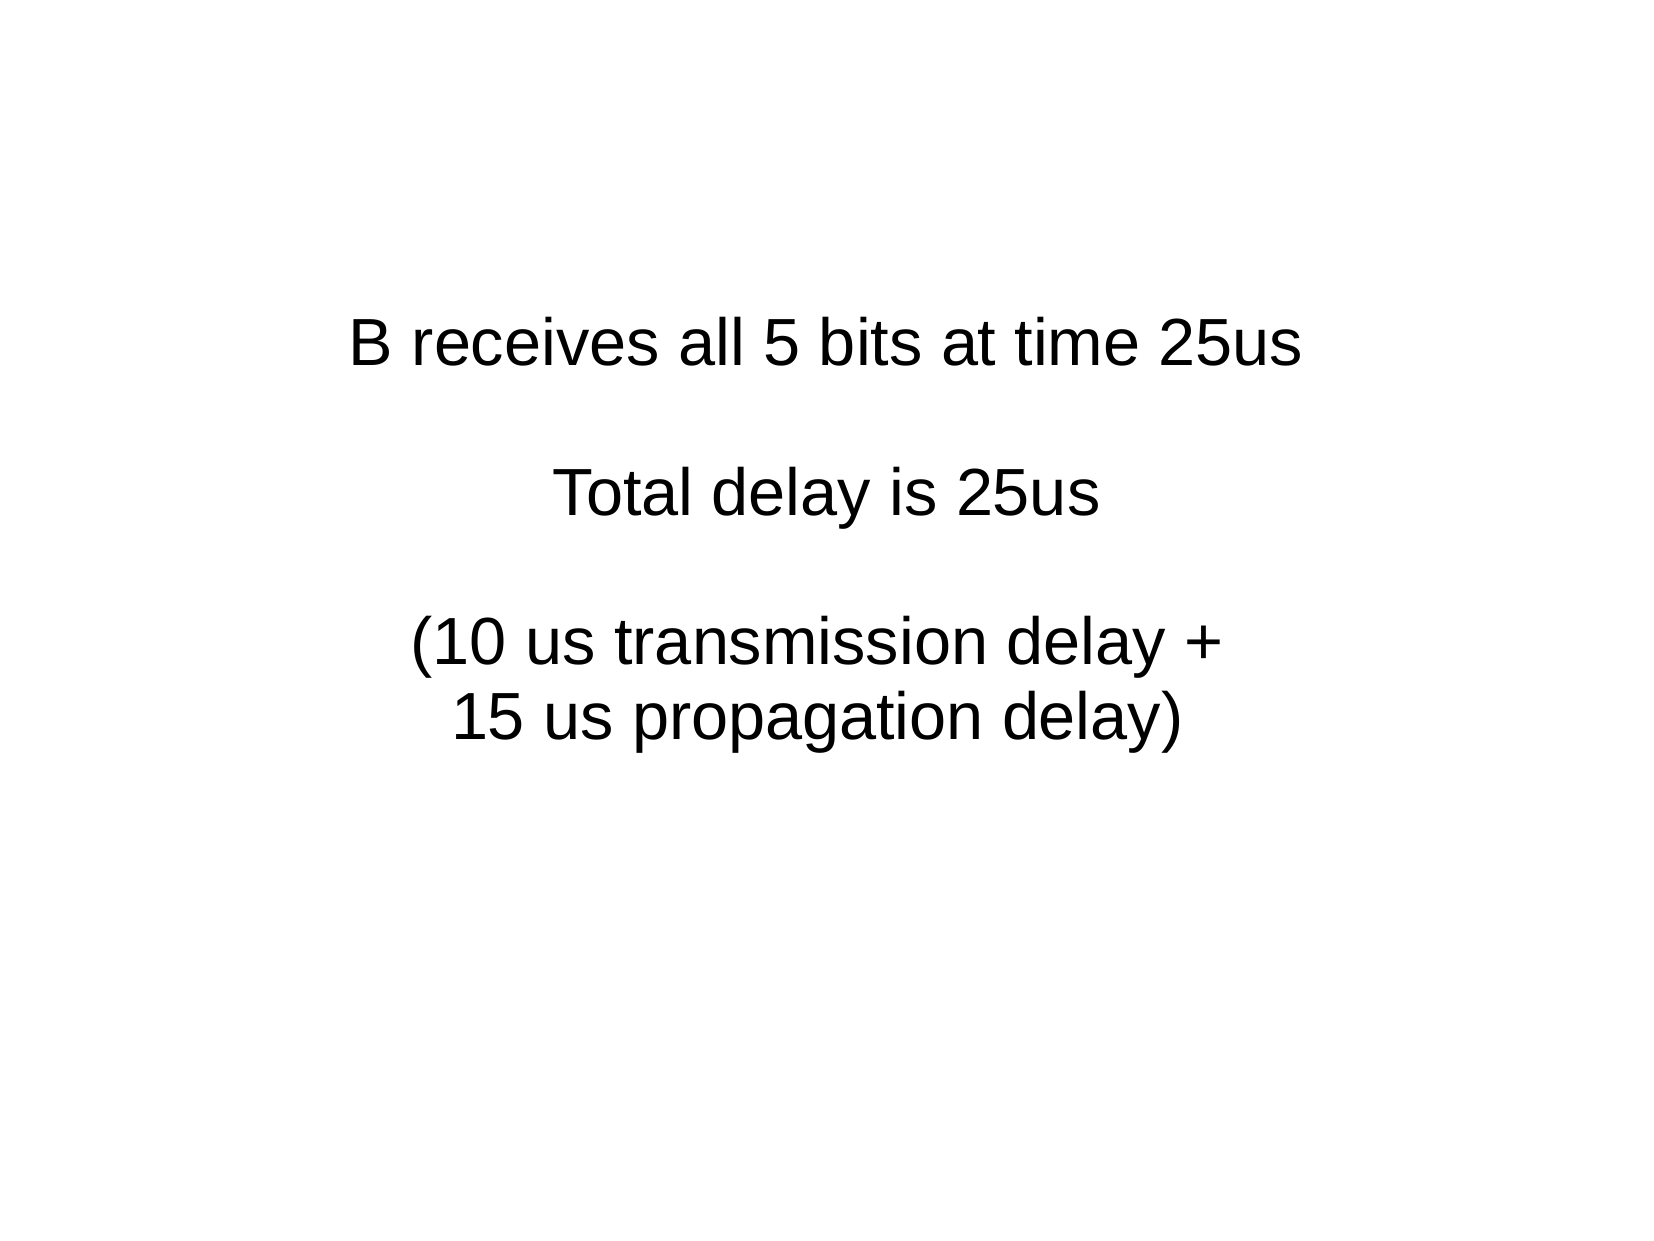

# B receives all 5 bits at time 25us
Total delay is 25us
(10 us transmission delay +
15 us propagation delay)